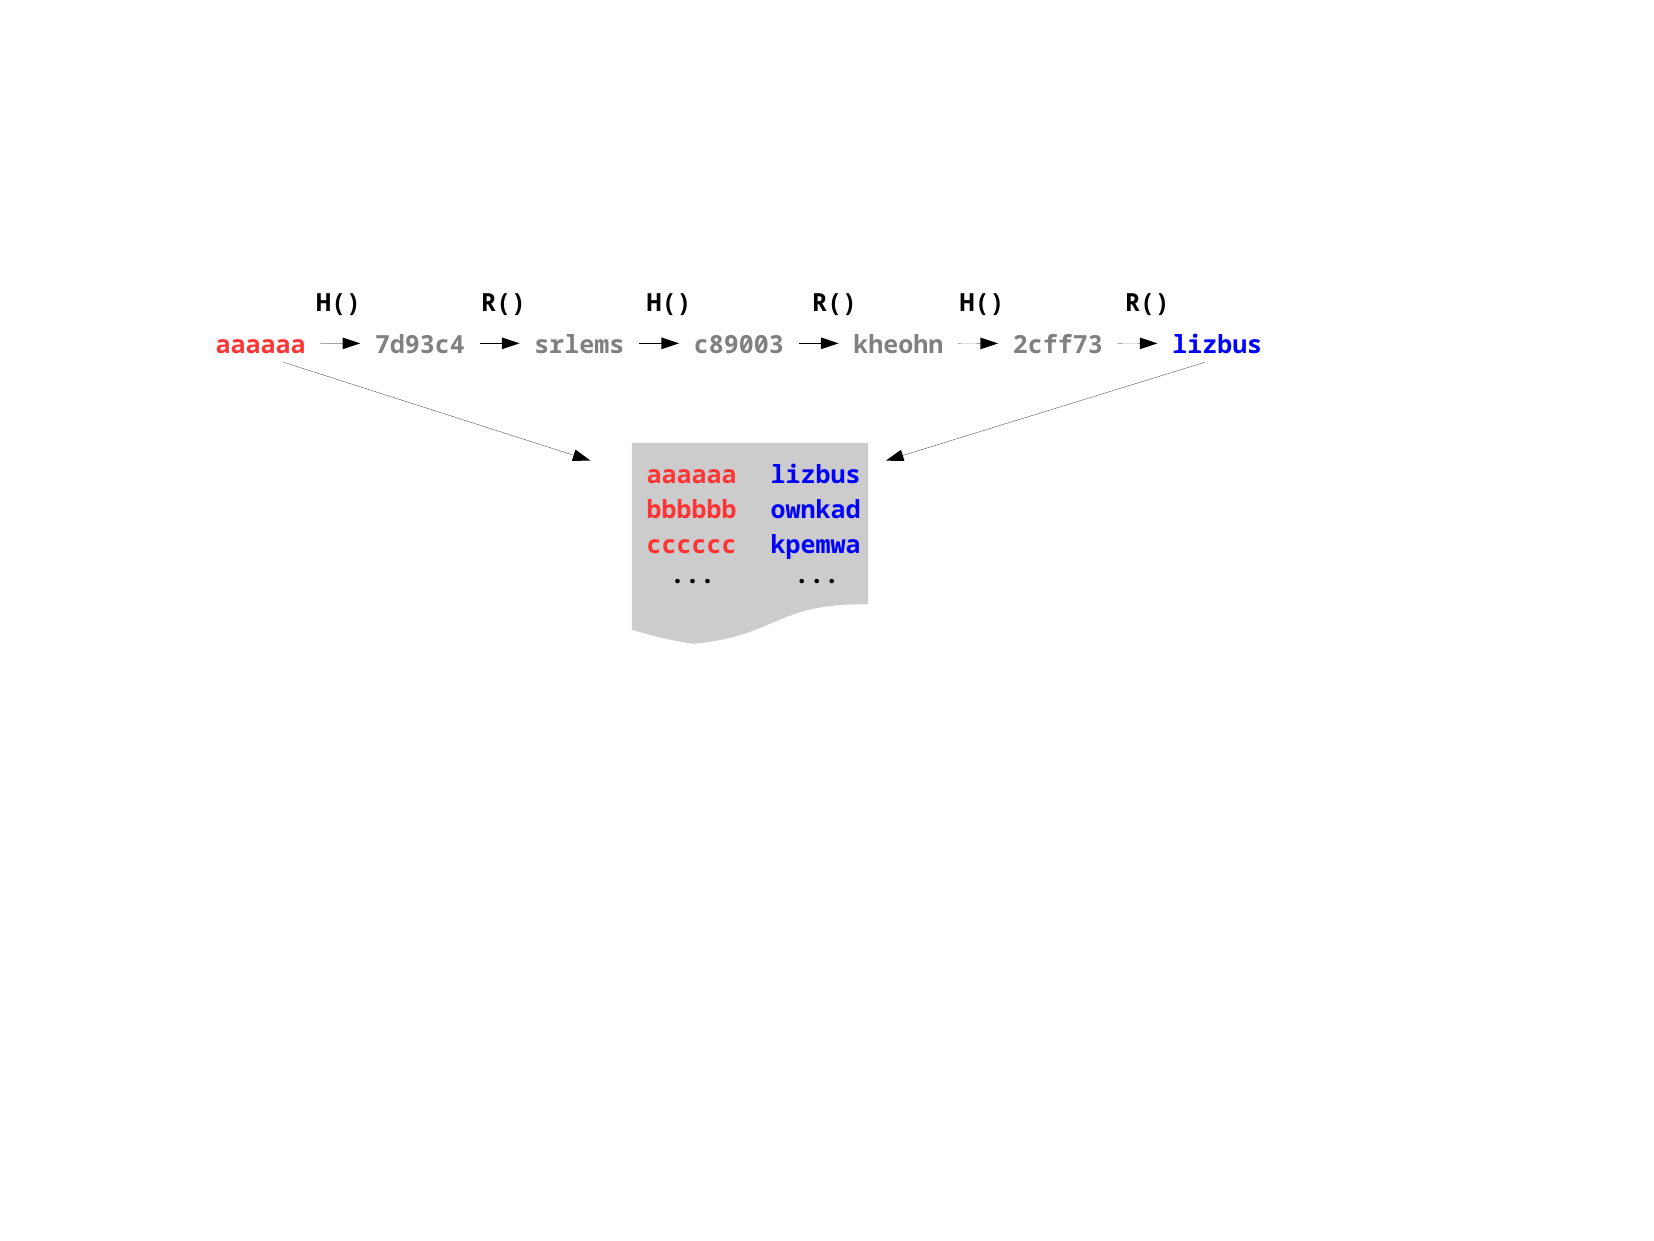

H()
R()
H()
R()
H()
R()
aaaaaa
7d93c4
srlems
c89003
kheohn
lizbus
2cff73
aaaaaa
lizbus
bbbbbb
ownkad
cccccc
kpemwa
...
...